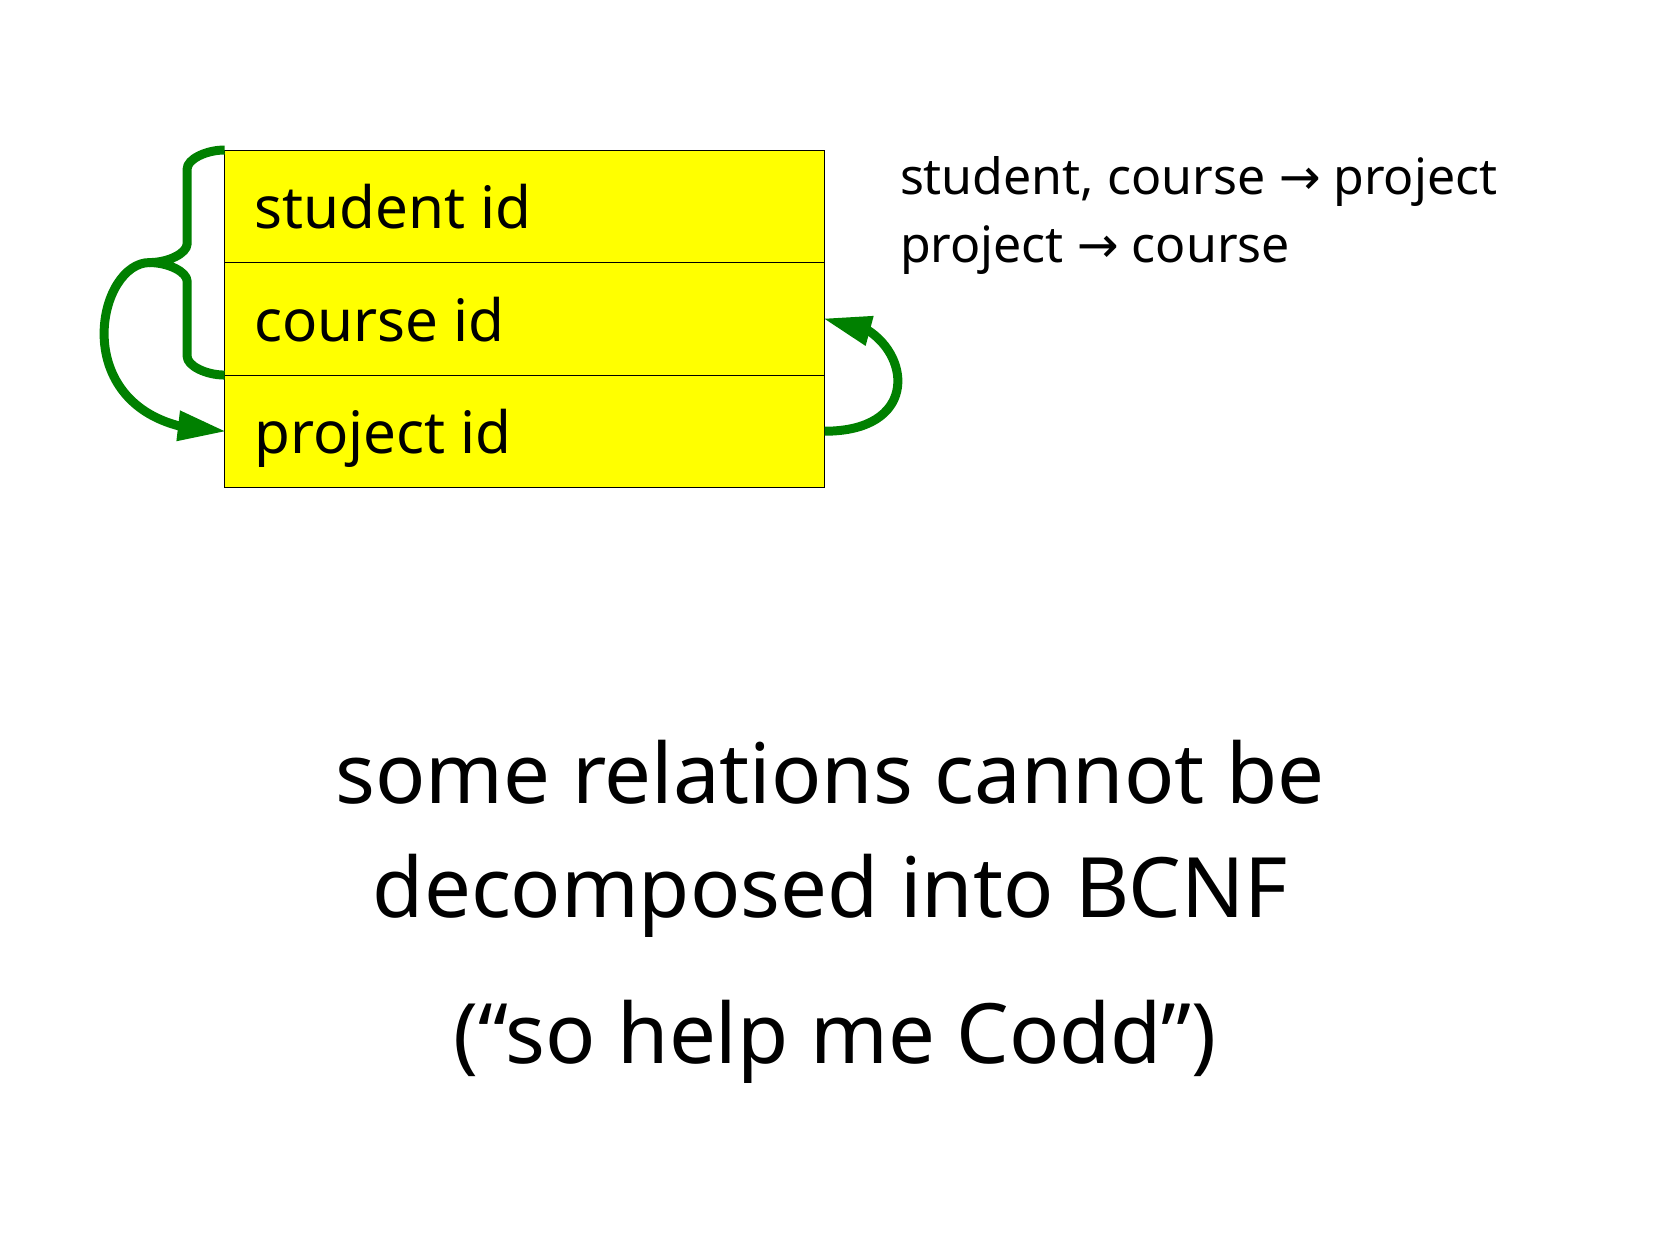

student, course → project
project → course
student id
course
course id
project id
some relations cannot be decomposed into BCNF
(“so help me Codd”)